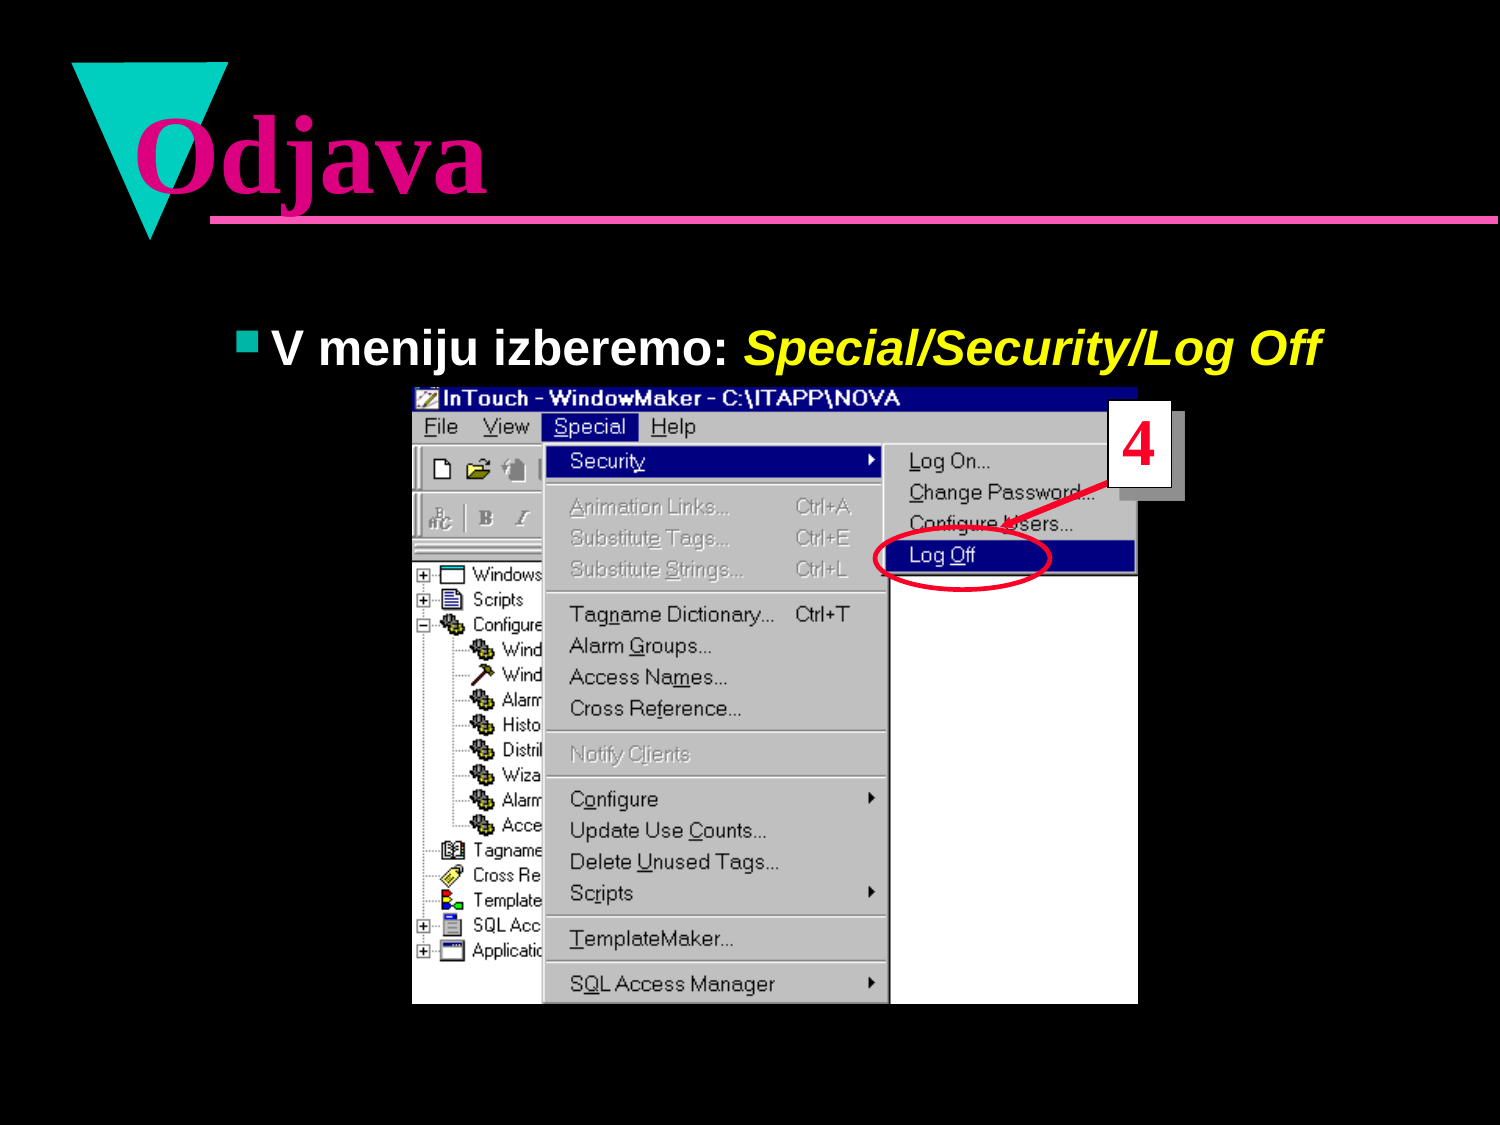

# Odjava
V meniju izberemo: Special/Security/Log Off
4
Varnost, zaščita aplikacije in omejitve dostopa
11